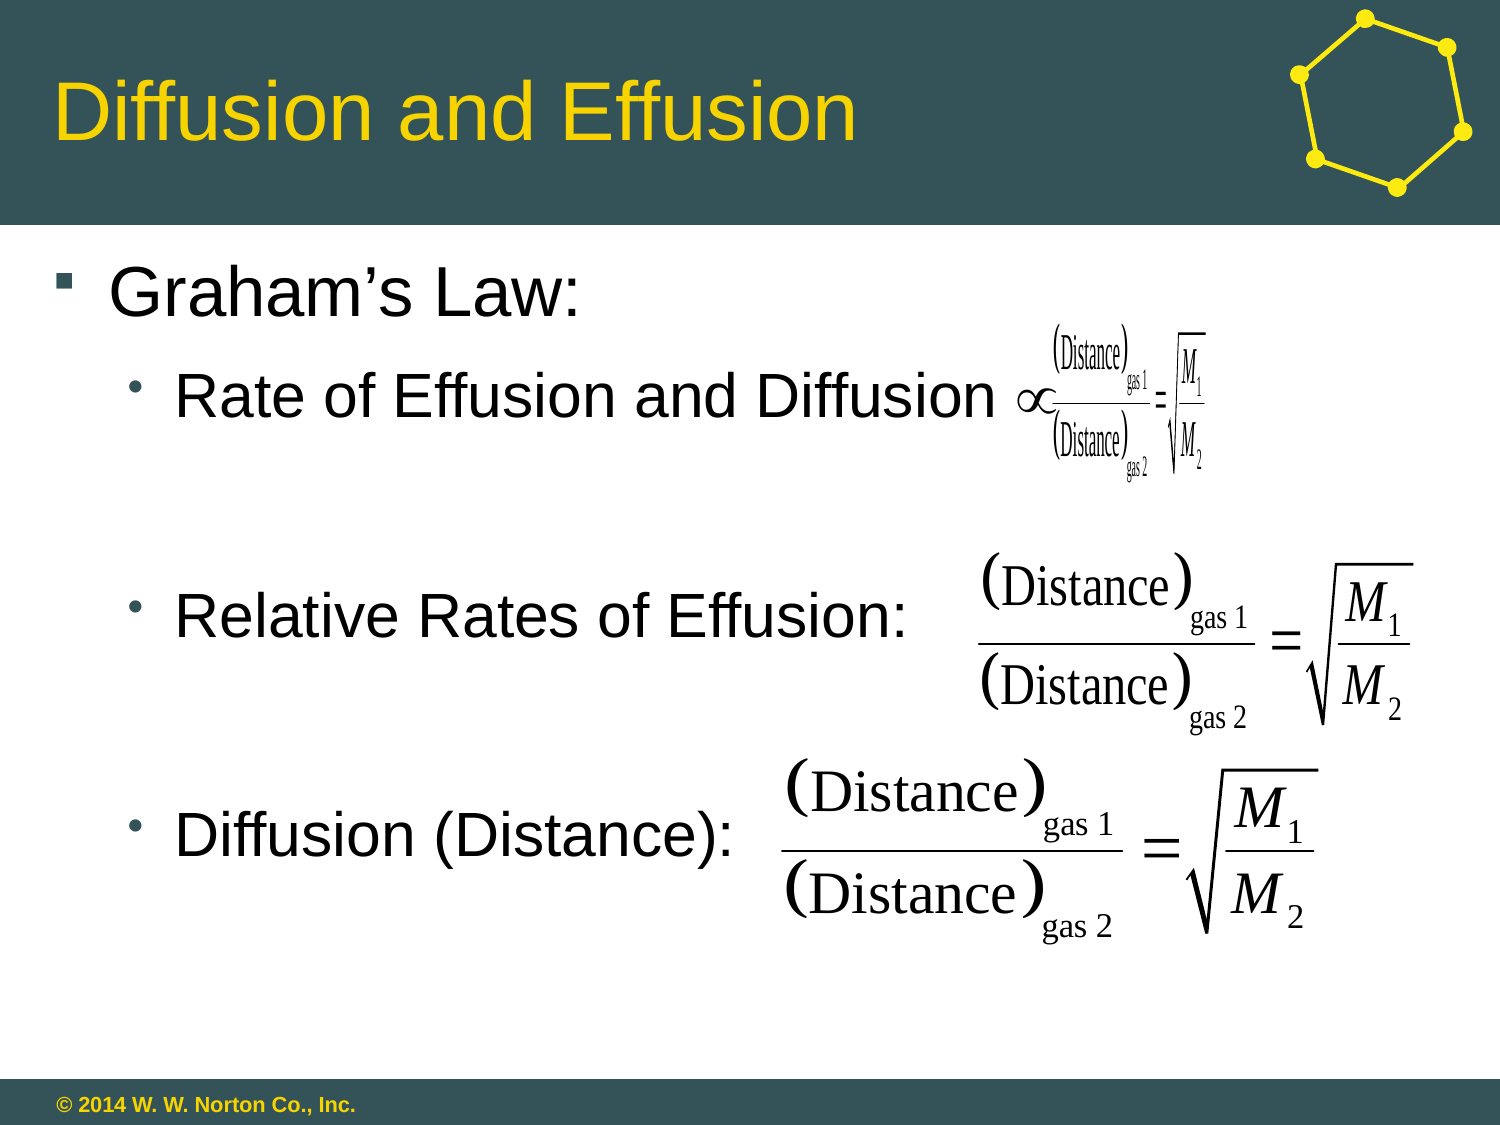

# Diffusion and Effusion
Graham’s Law:
Rate of Effusion and Diffusion 
Relative Rates of Effusion:
Diffusion (Distance):